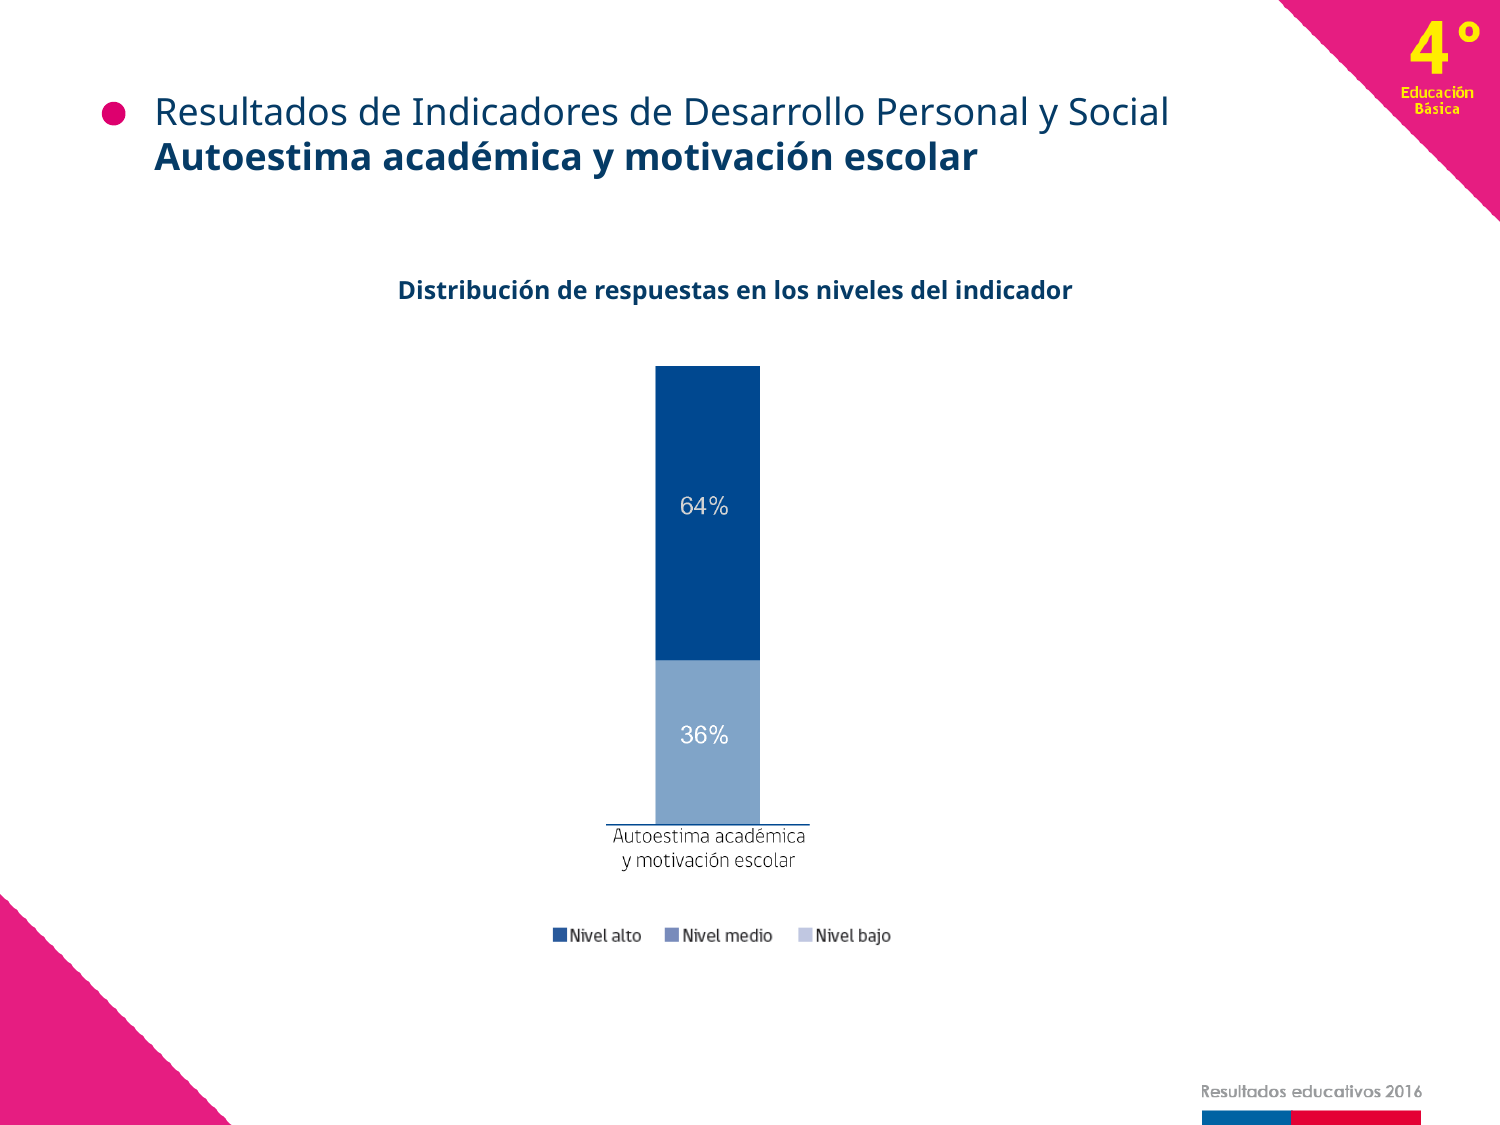

Resultados de Indicadores de Desarrollo Personal y Social
Autoestima académica y motivación escolar
Distribución de respuestas en los niveles del indicador